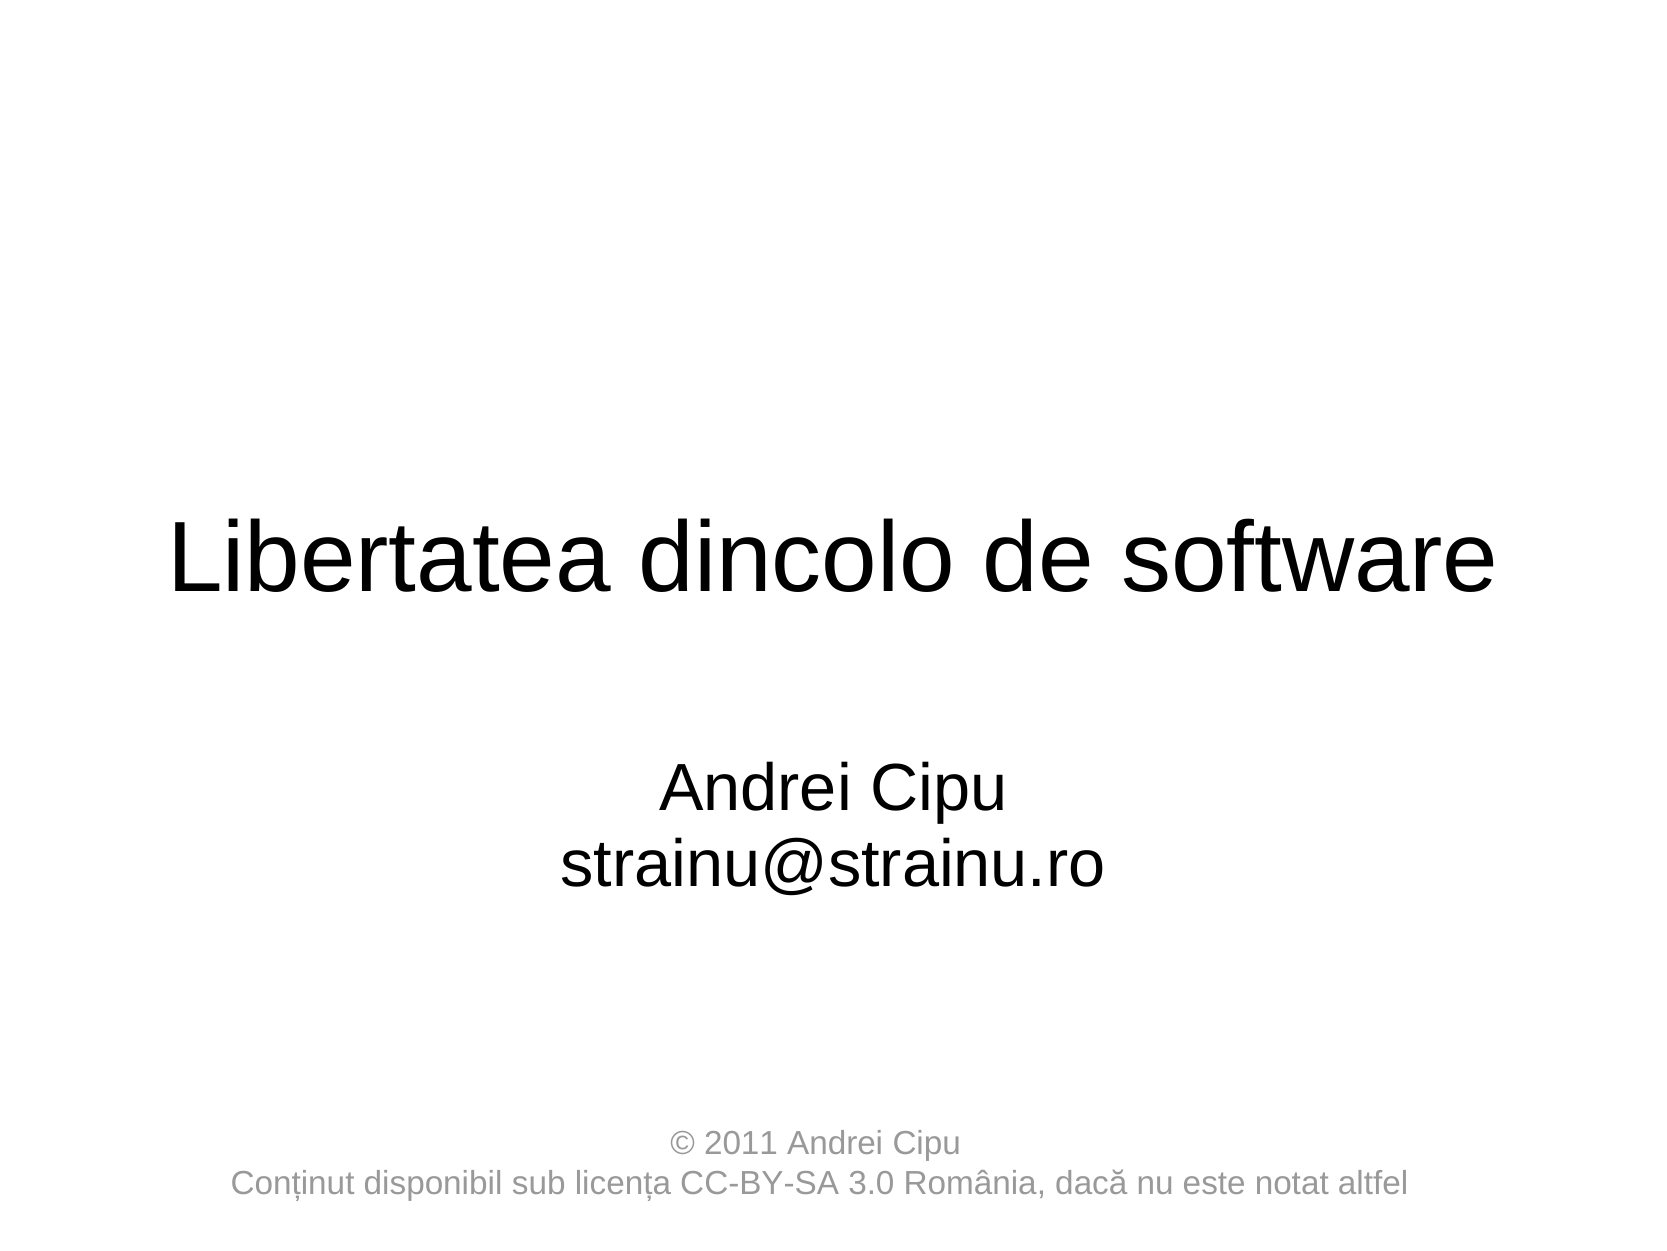

# Libertatea dincolo de software
Andrei Cipu
strainu@strainu.ro
© 2011 Andrei Cipu
Conținut disponibil sub licența CC-BY-SA 3.0 România, dacă nu este notat altfel